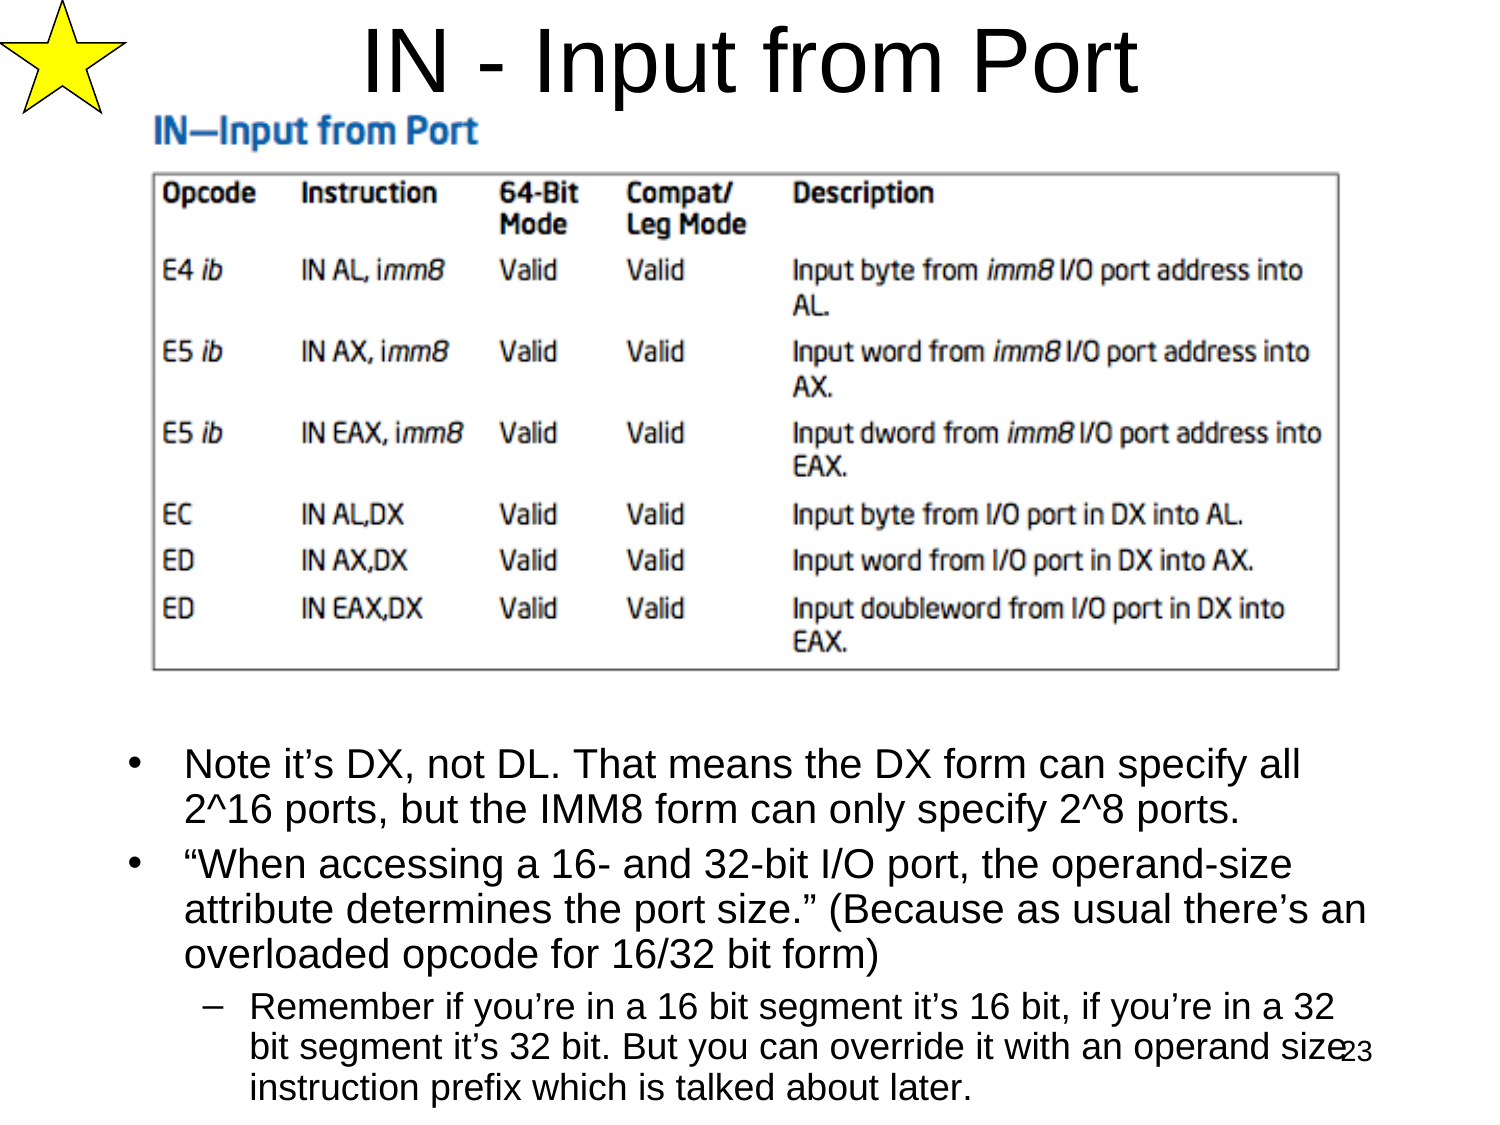

# IN - Input from Port
Note it’s DX, not DL. That means the DX form can specify all 2^16 ports, but the IMM8 form can only specify 2^8 ports.
“When accessing a 16- and 32-bit I/O port, the operand-size attribute determines the port size.” (Because as usual there’s an overloaded opcode for 16/32 bit form)
Remember if you’re in a 16 bit segment it’s 16 bit, if you’re in a 32 bit segment it’s 32 bit. But you can override it with an operand size instruction prefix which is talked about later.